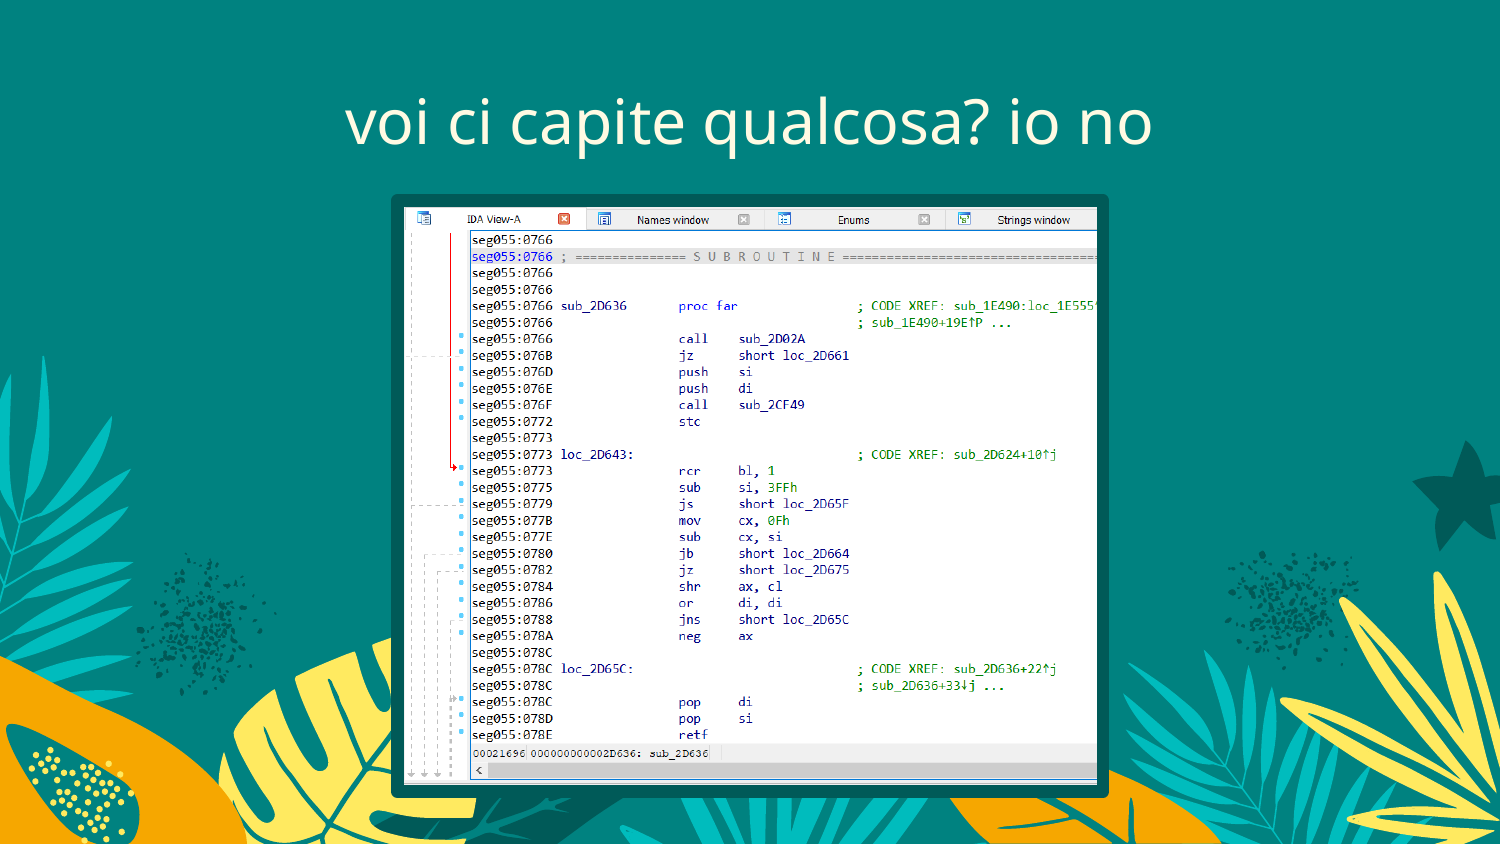

# voi ci capite qualcosa? io no